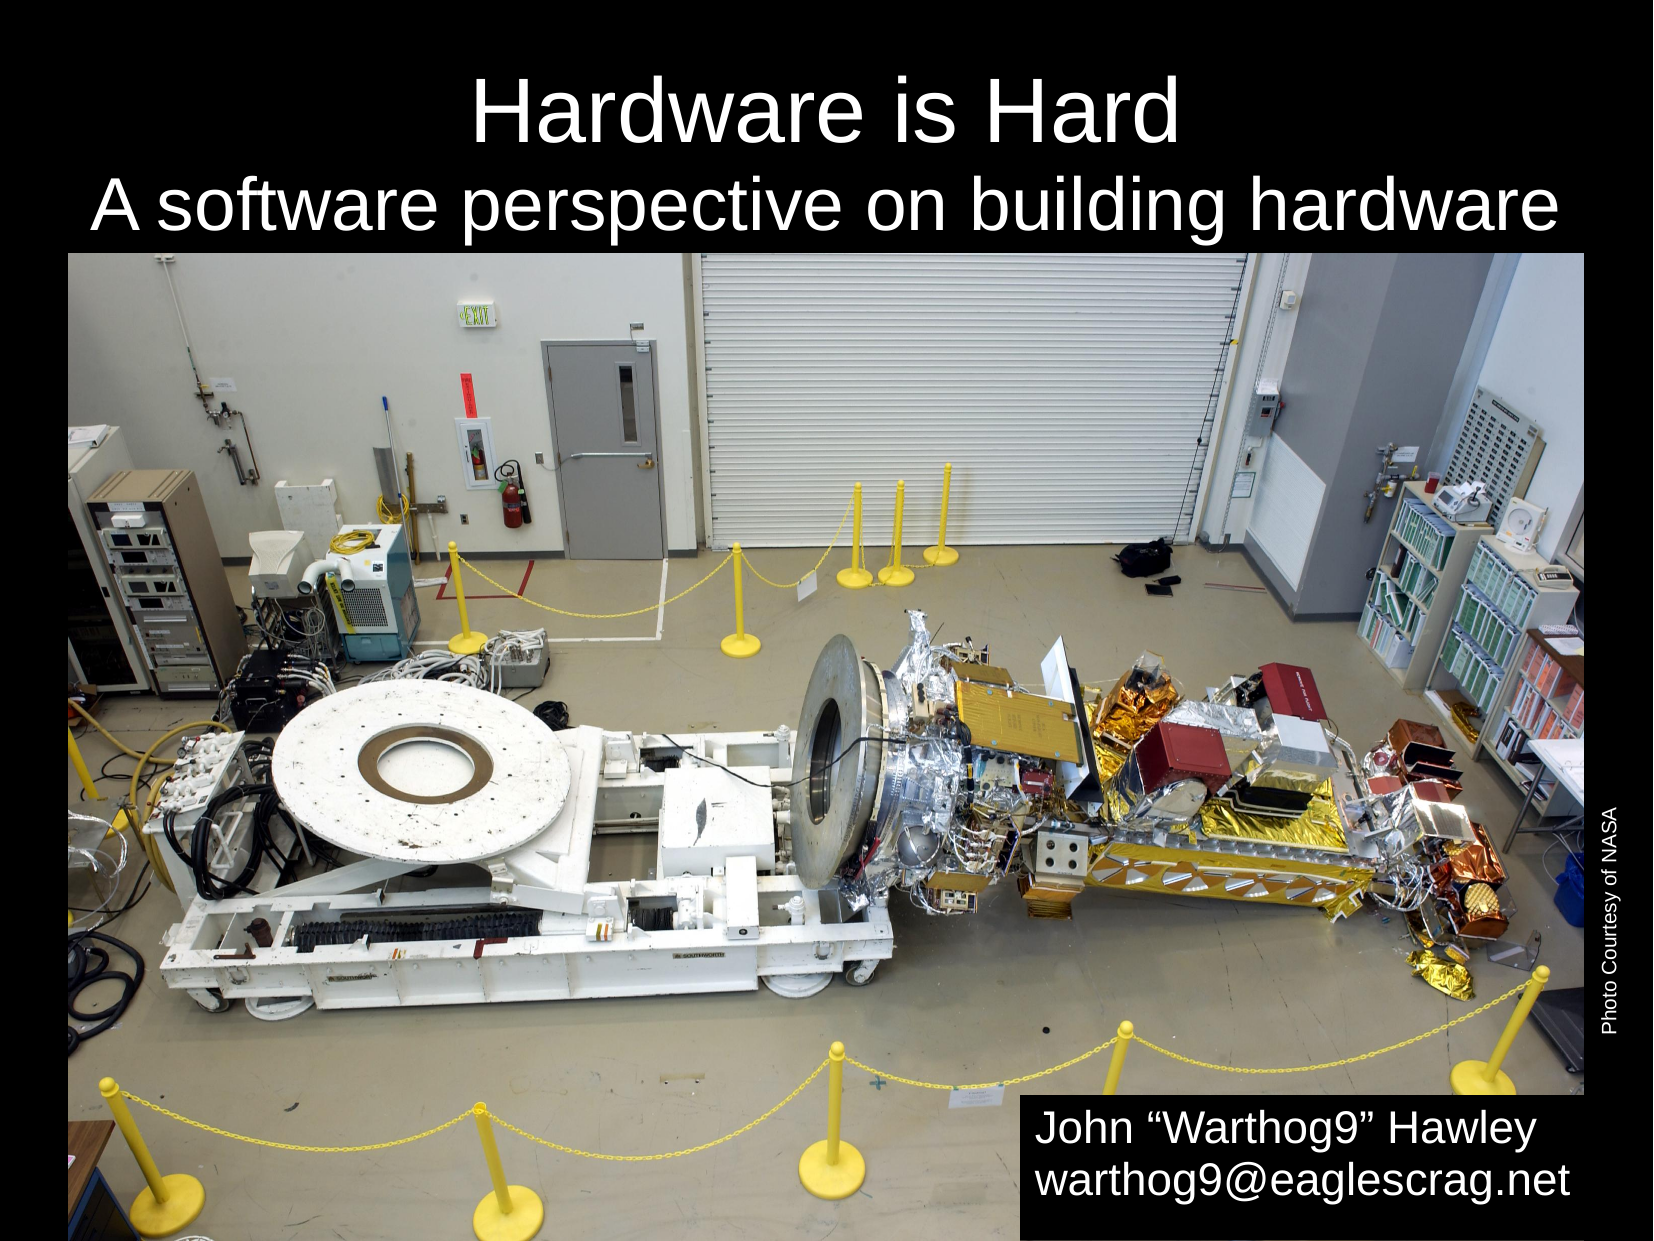

# Hardware is Hard A software perspective on building hardware
J
Photo Courtesy of NASA
John “Warthog9” Hawley
warthog9@eaglescrag.net